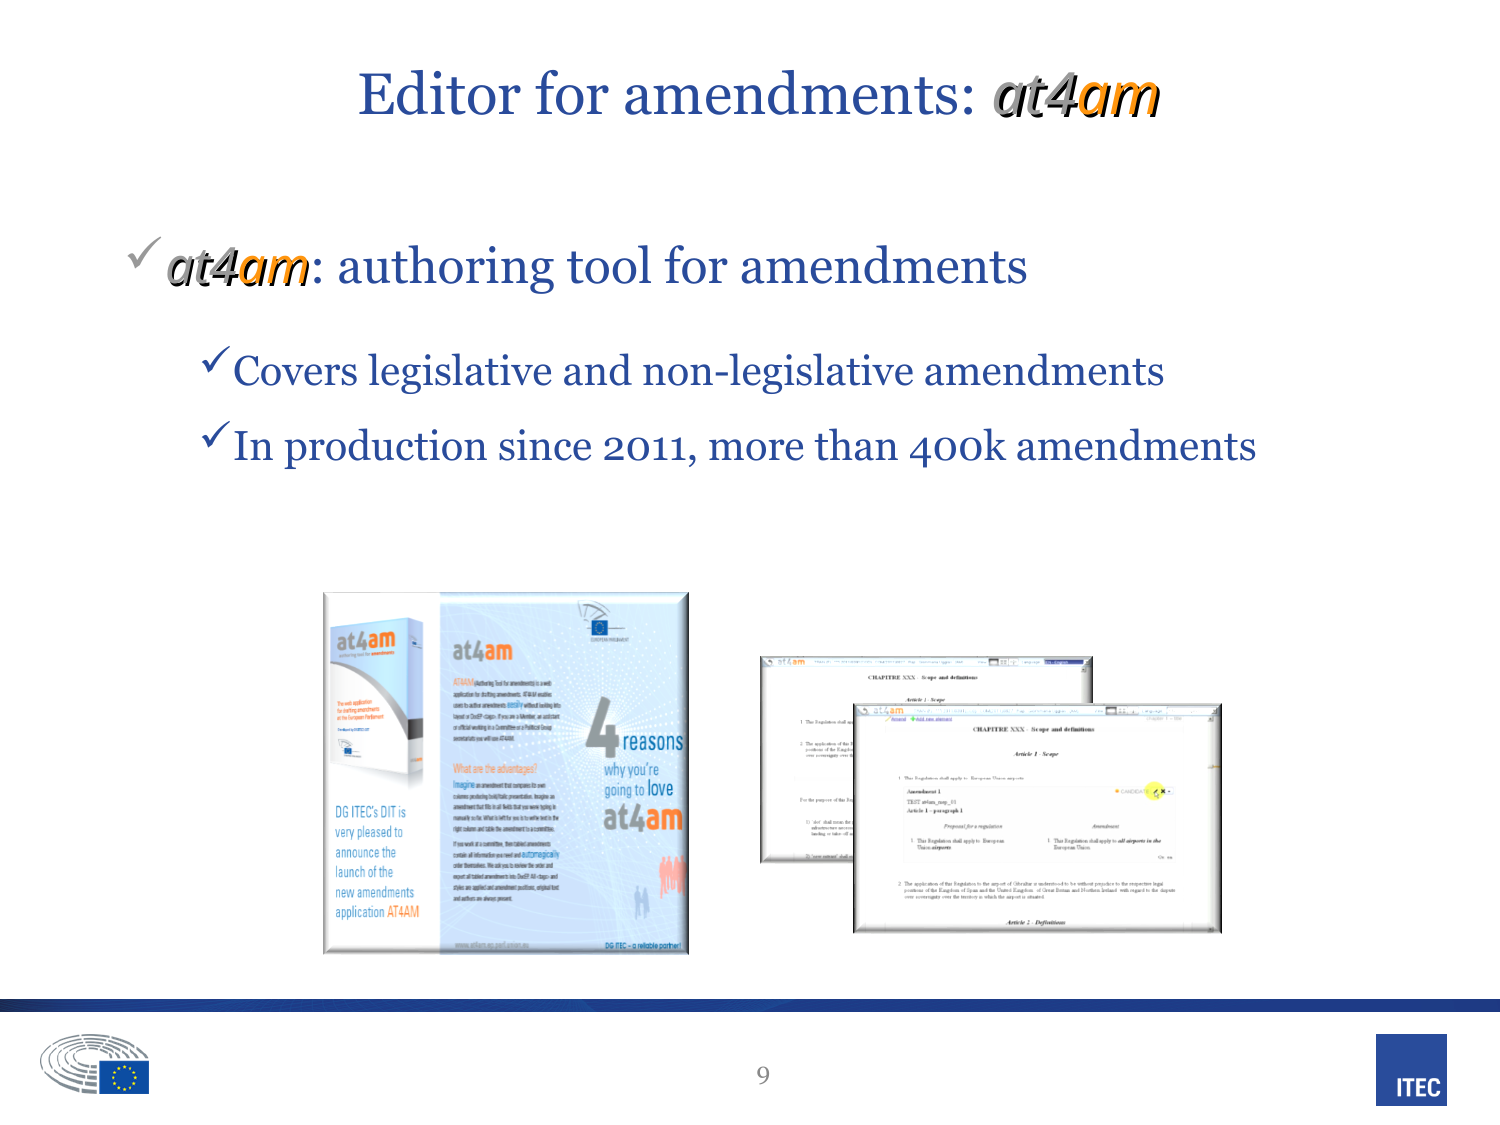

Editor for amendments: at4am
at4am: authoring tool for amendments
Covers legislative and non-legislative amendments
In production since 2011, more than 400k amendments